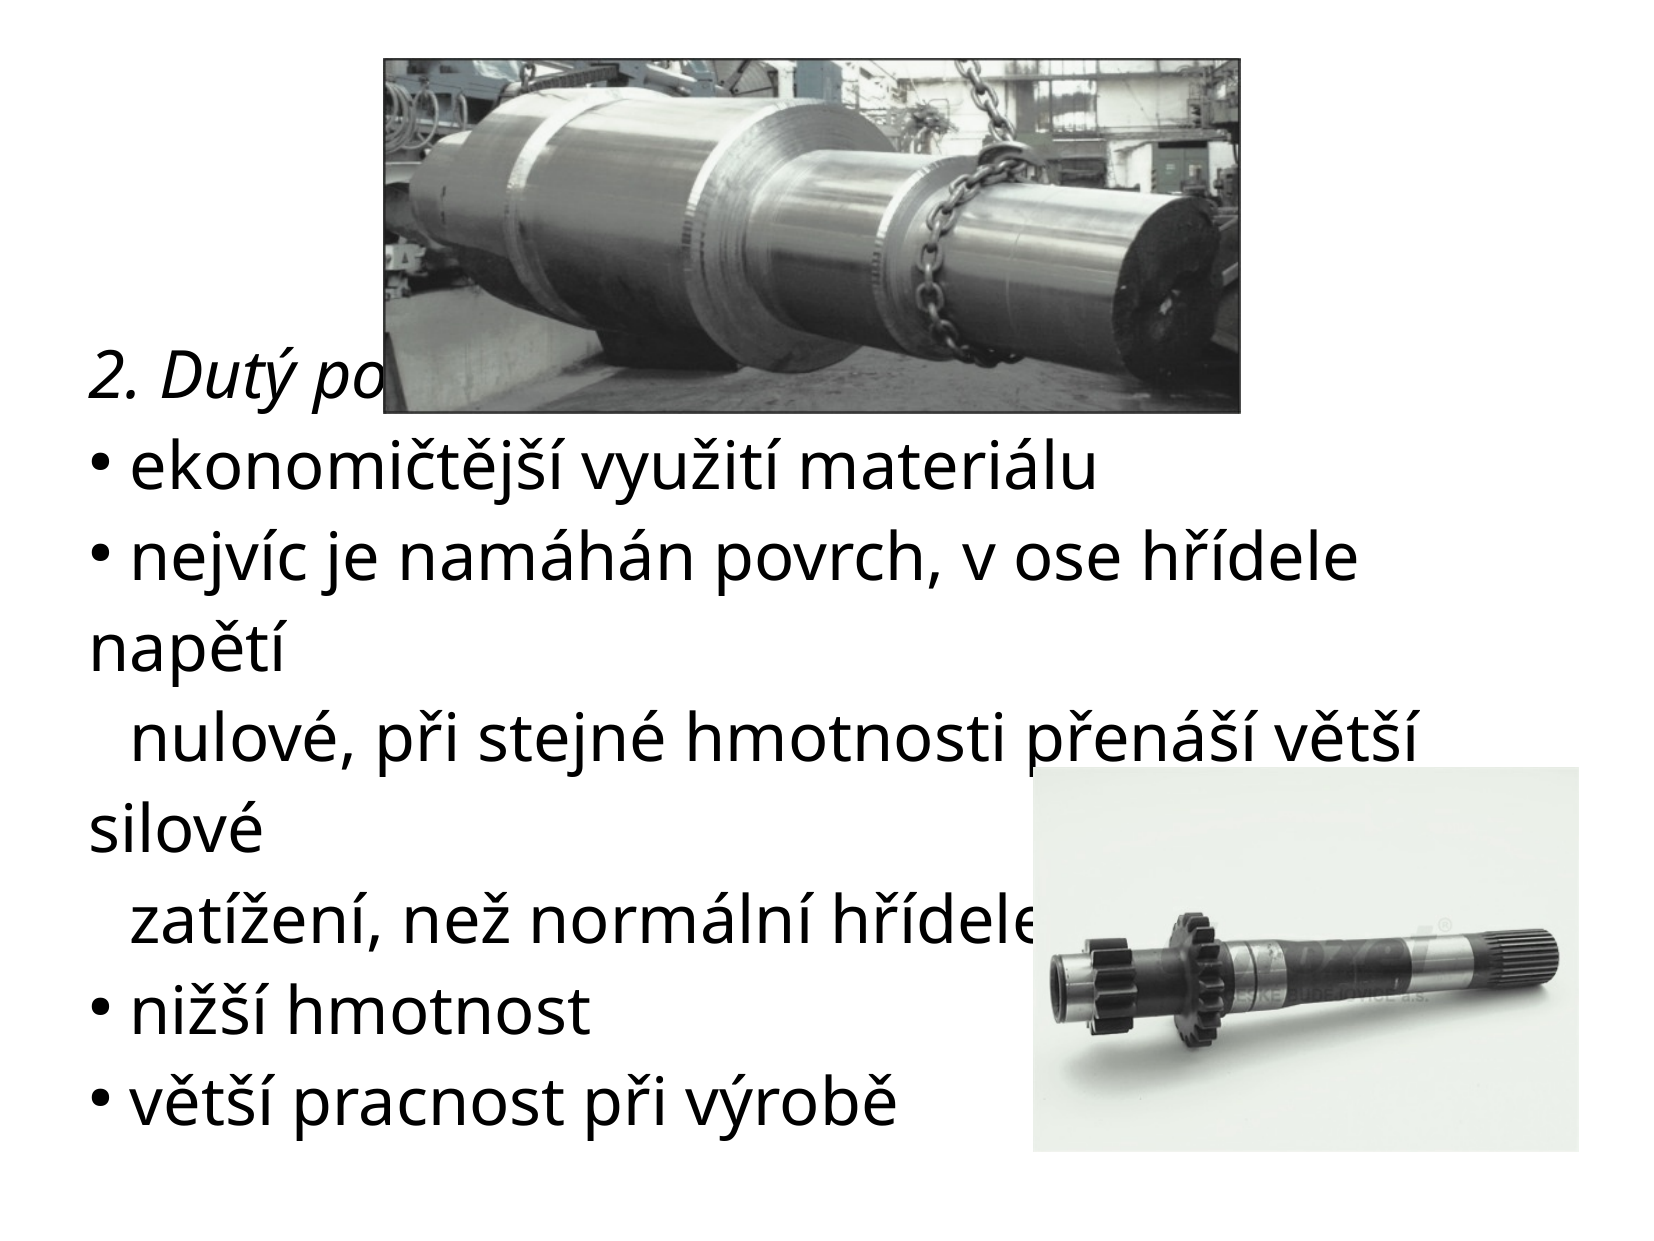

# 2. Dutý pohybový hřídel
 ekonomičtější využití materiálu
 nejvíc je namáhán povrch, v ose hřídele napětí
 nulové, při stejné hmotnosti přenáší větší silové
 zatížení, než normální hřídele
 nižší hmotnost
 větší pracnost při výrobě